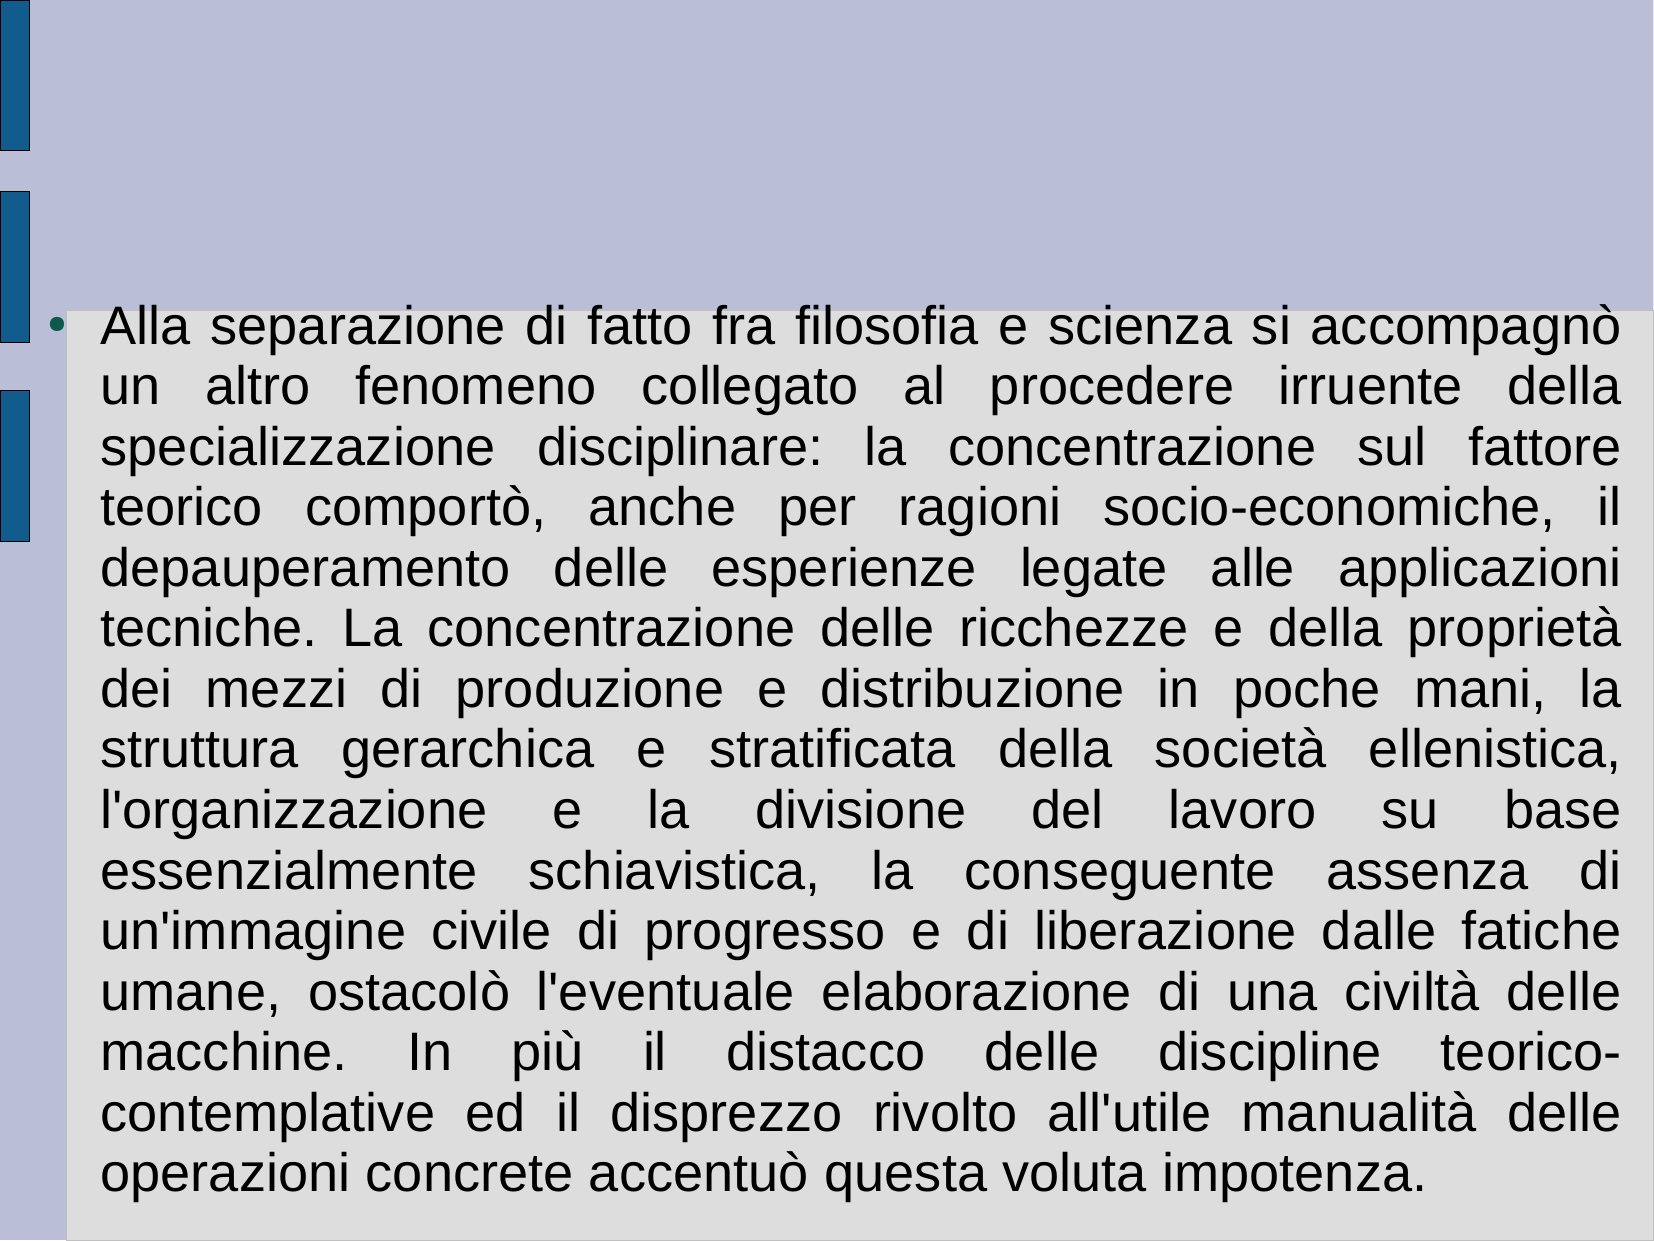

#
Alla separazione di fatto fra filosofia e scienza si accompagnò un altro fenomeno collegato al procedere irruente della specializzazione disciplinare: la concentrazione sul fattore teorico comportò, anche per ragioni socio-economiche, il depauperamento delle esperienze legate alle applicazioni tecniche. La concentrazione delle ricchezze e della proprietà dei mezzi di produzione e distribuzione in poche mani, la struttura gerarchica e stratificata della società ellenistica, l'organizzazione e la divisione del lavoro su base essenzialmente schiavistica, la conseguente assenza di un'immagine civile di progresso e di liberazione dalle fatiche umane, ostacolò l'eventuale elaborazione di una civiltà delle macchine. In più il distacco delle discipline teorico-contemplative ed il disprezzo rivolto all'utile manualità delle operazioni concrete accentuò questa voluta impotenza.